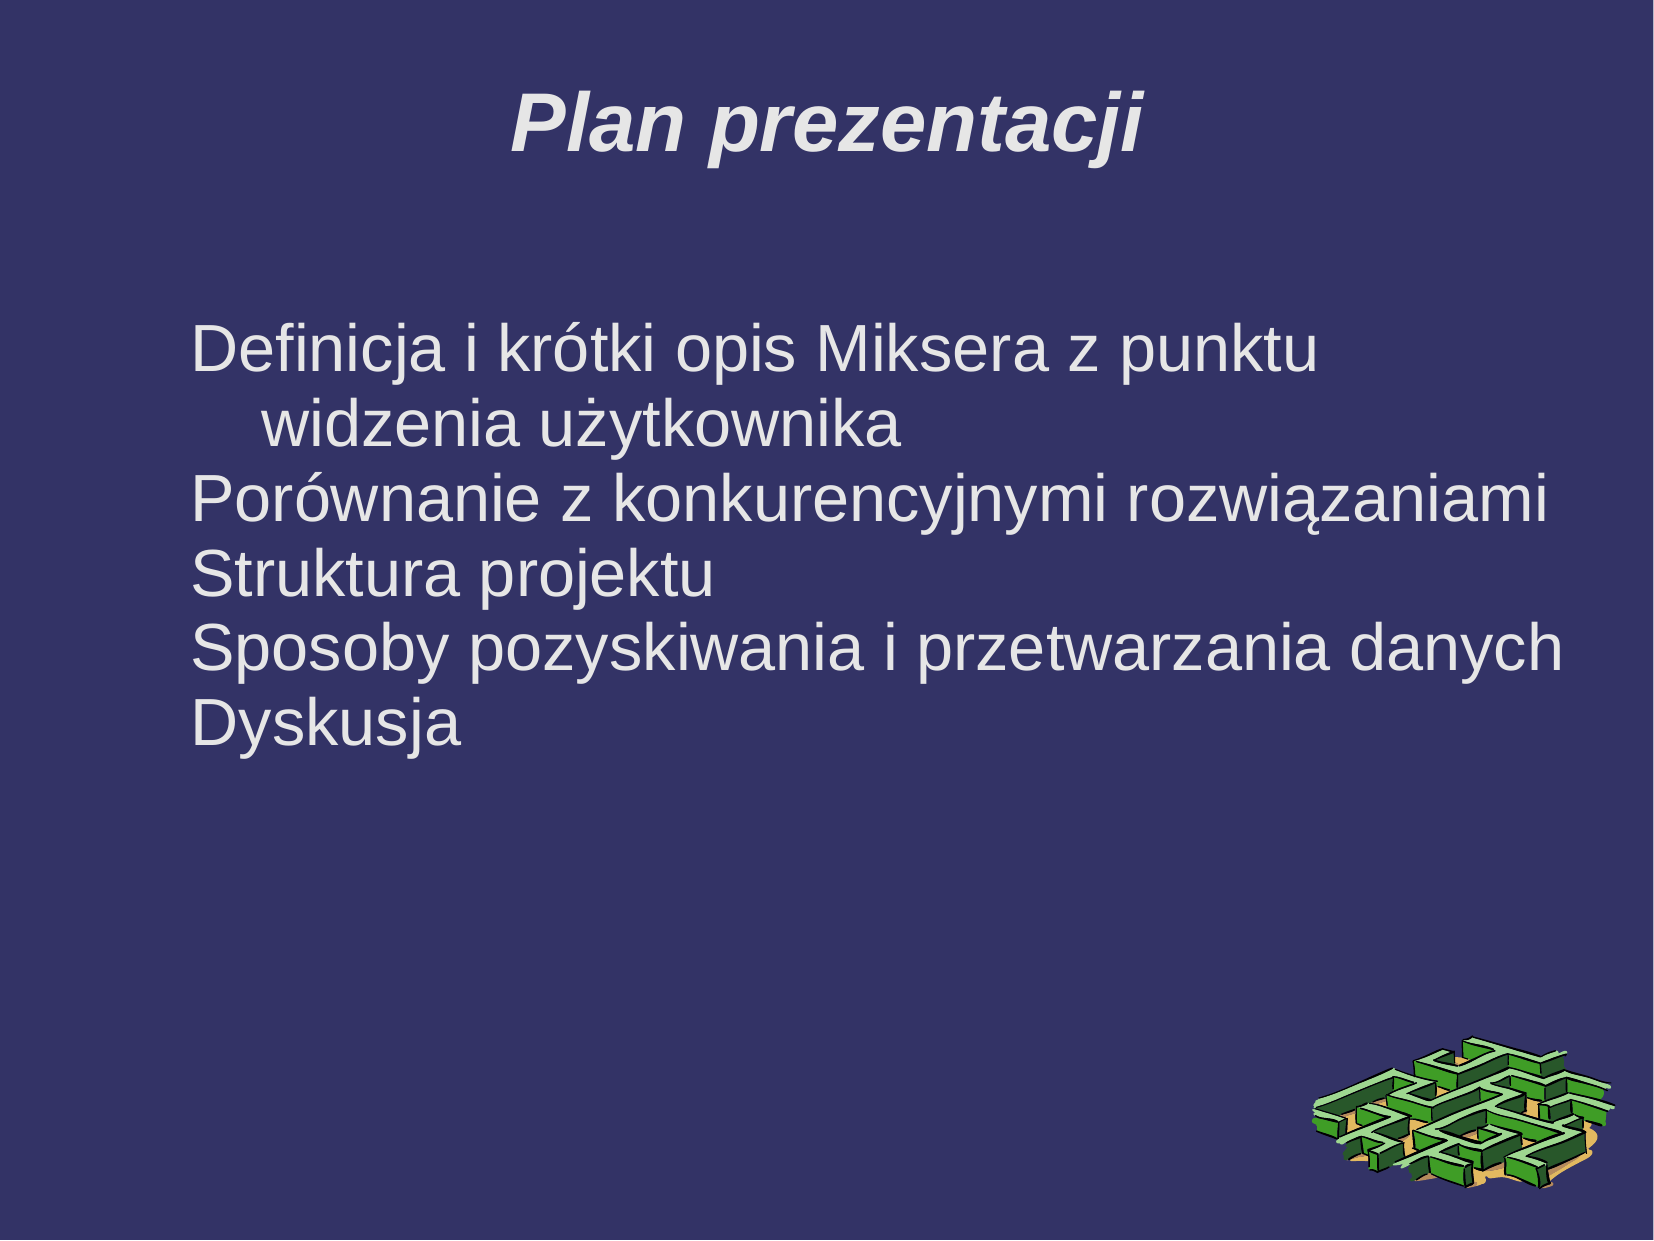

# Plan prezentacji
Definicja i krótki opis Miksera z punktu widzenia użytkownika
Porównanie z konkurencyjnymi rozwiązaniami
Struktura projektu
Sposoby pozyskiwania i przetwarzania danych
Dyskusja